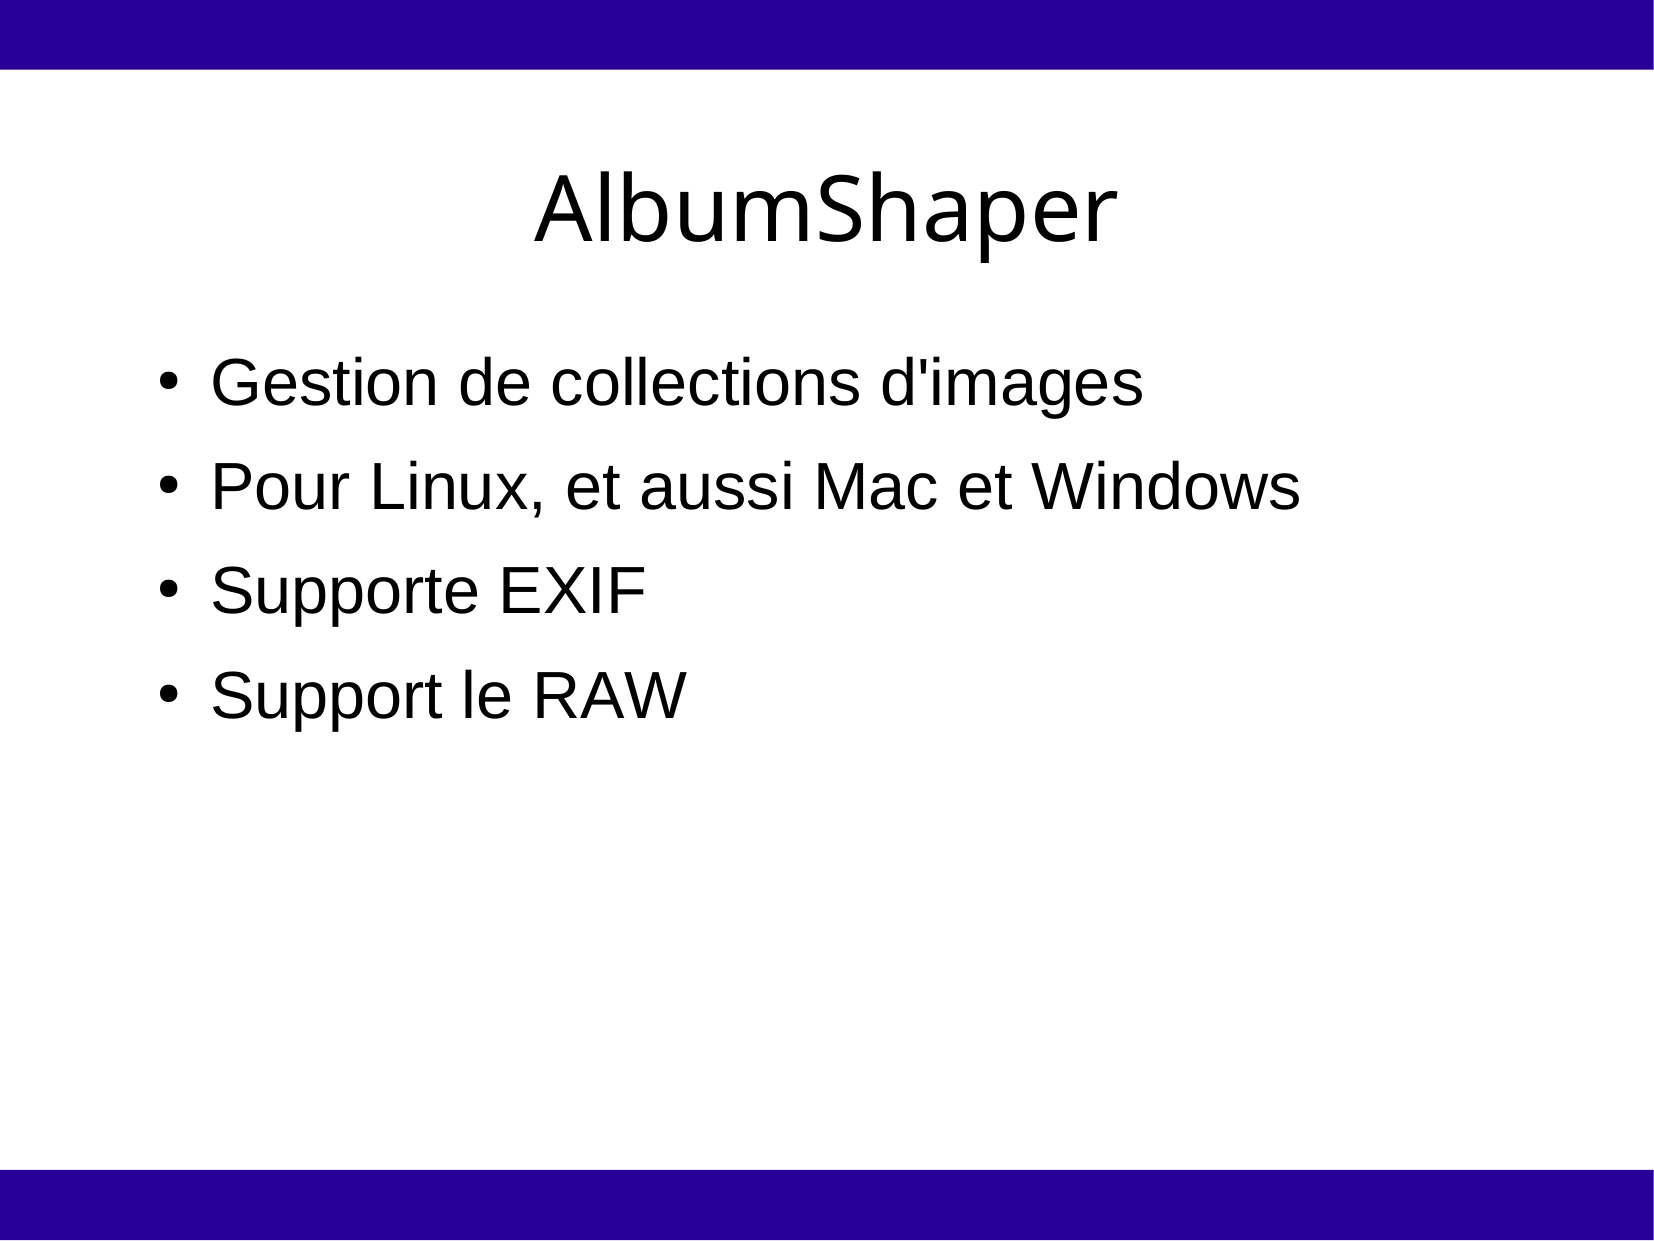

# AlbumShaper
Gestion de collections d'images
Pour Linux, et aussi Mac et Windows
Supporte EXIF
Support le RAW